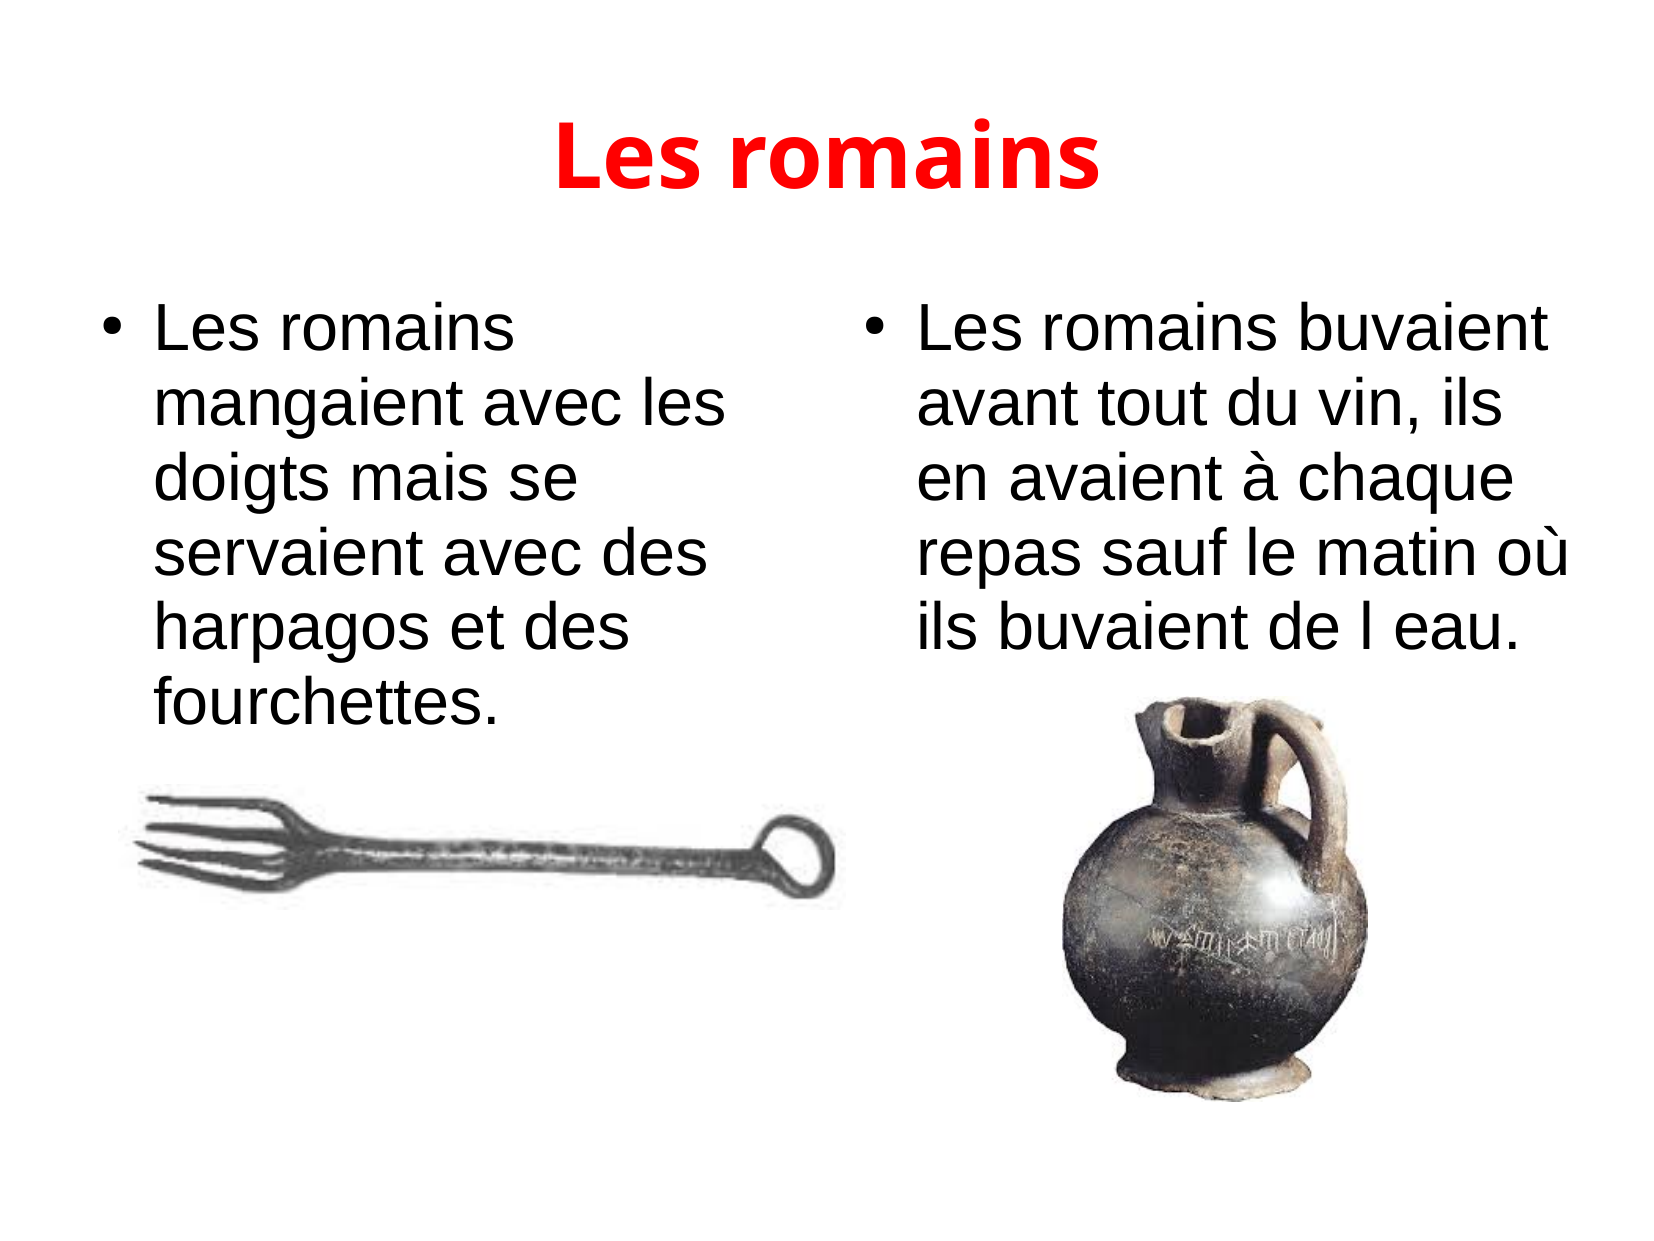

# Les romains
Les romains mangaient avec les doigts mais se servaient avec des harpagos et des fourchettes.
Les romains buvaient avant tout du vin, ils en avaient à chaque repas sauf le matin où ils buvaient de l eau.